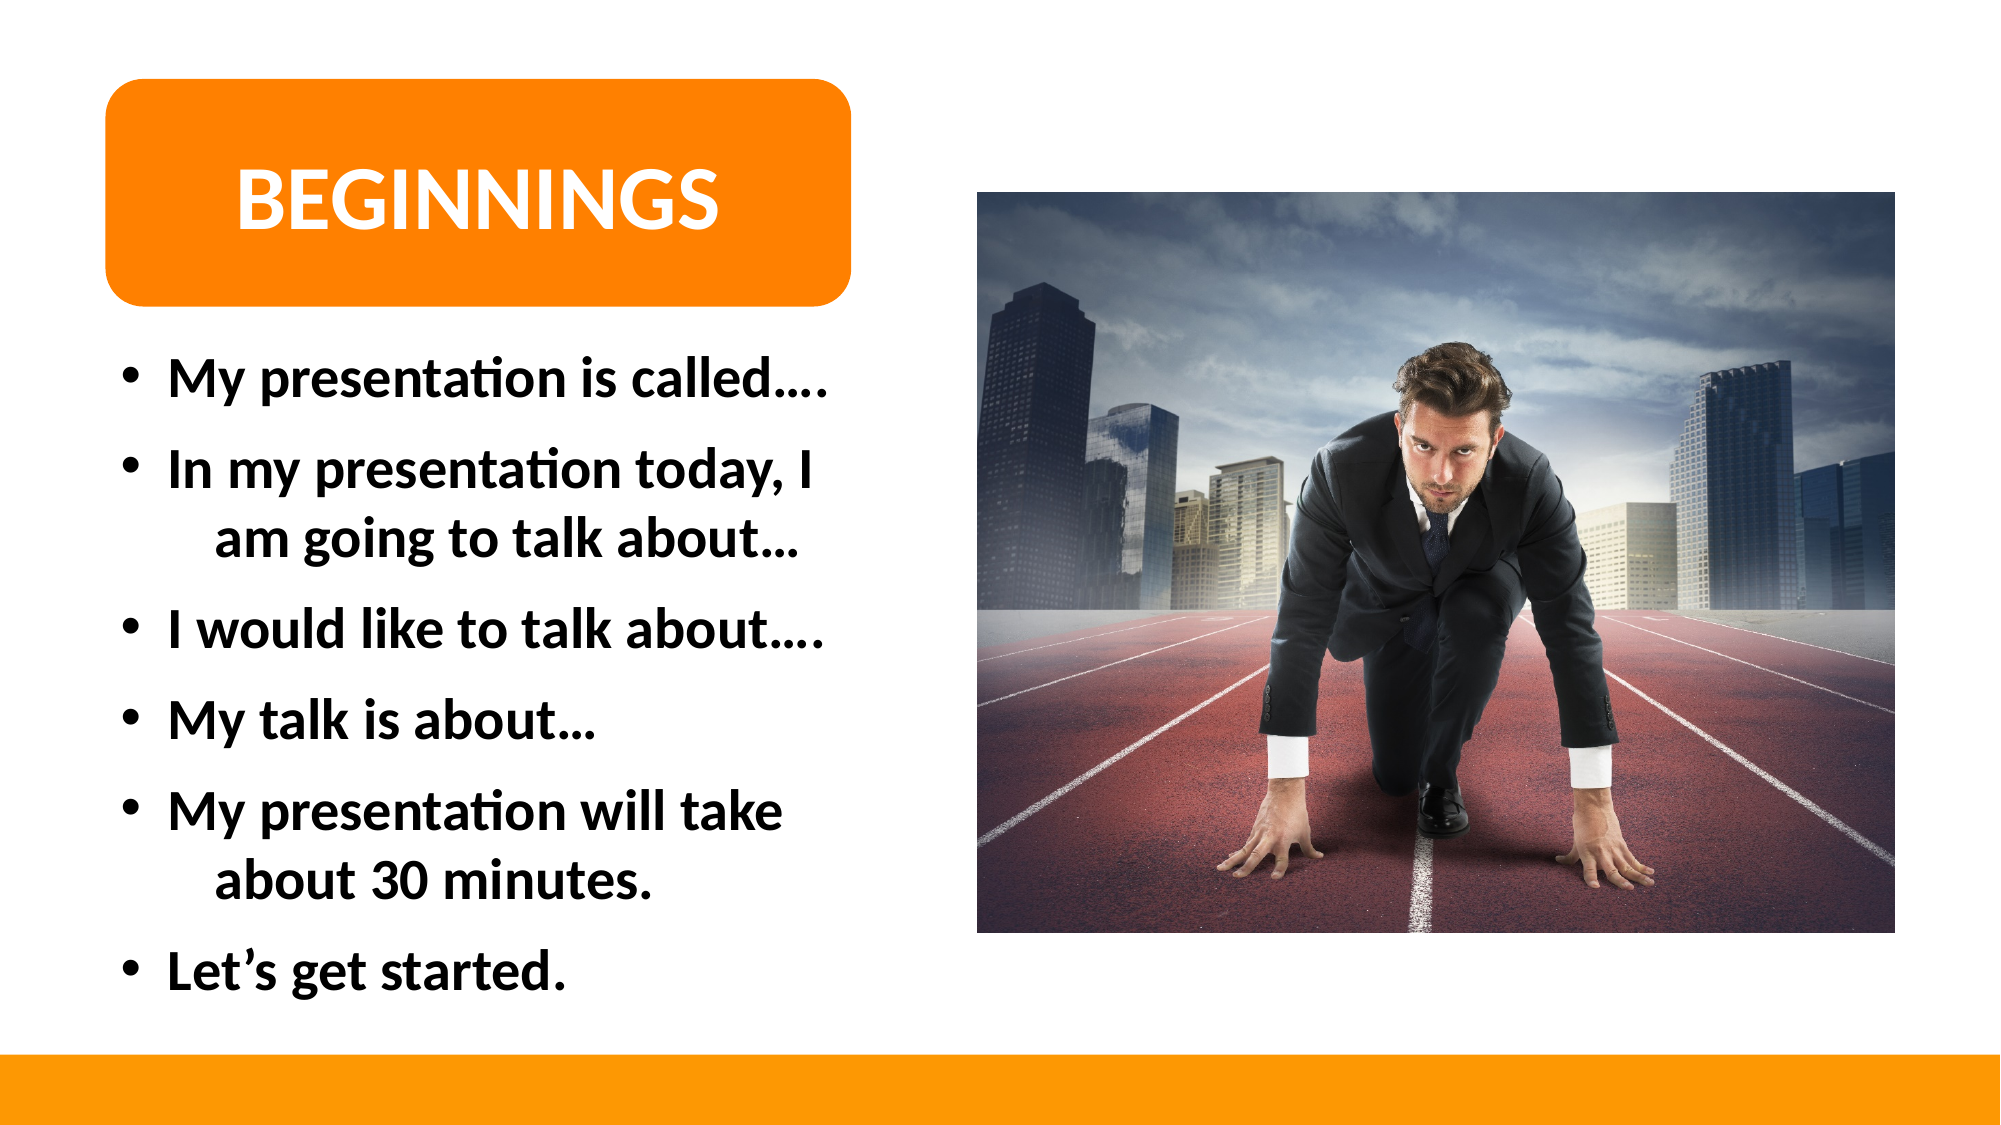

BEGINNINGS
# My presentation is called….
In my presentation today, I am going to talk about…
I would like to talk about….
My talk is about…
My presentation will take about 30 minutes.
Let’s get started.